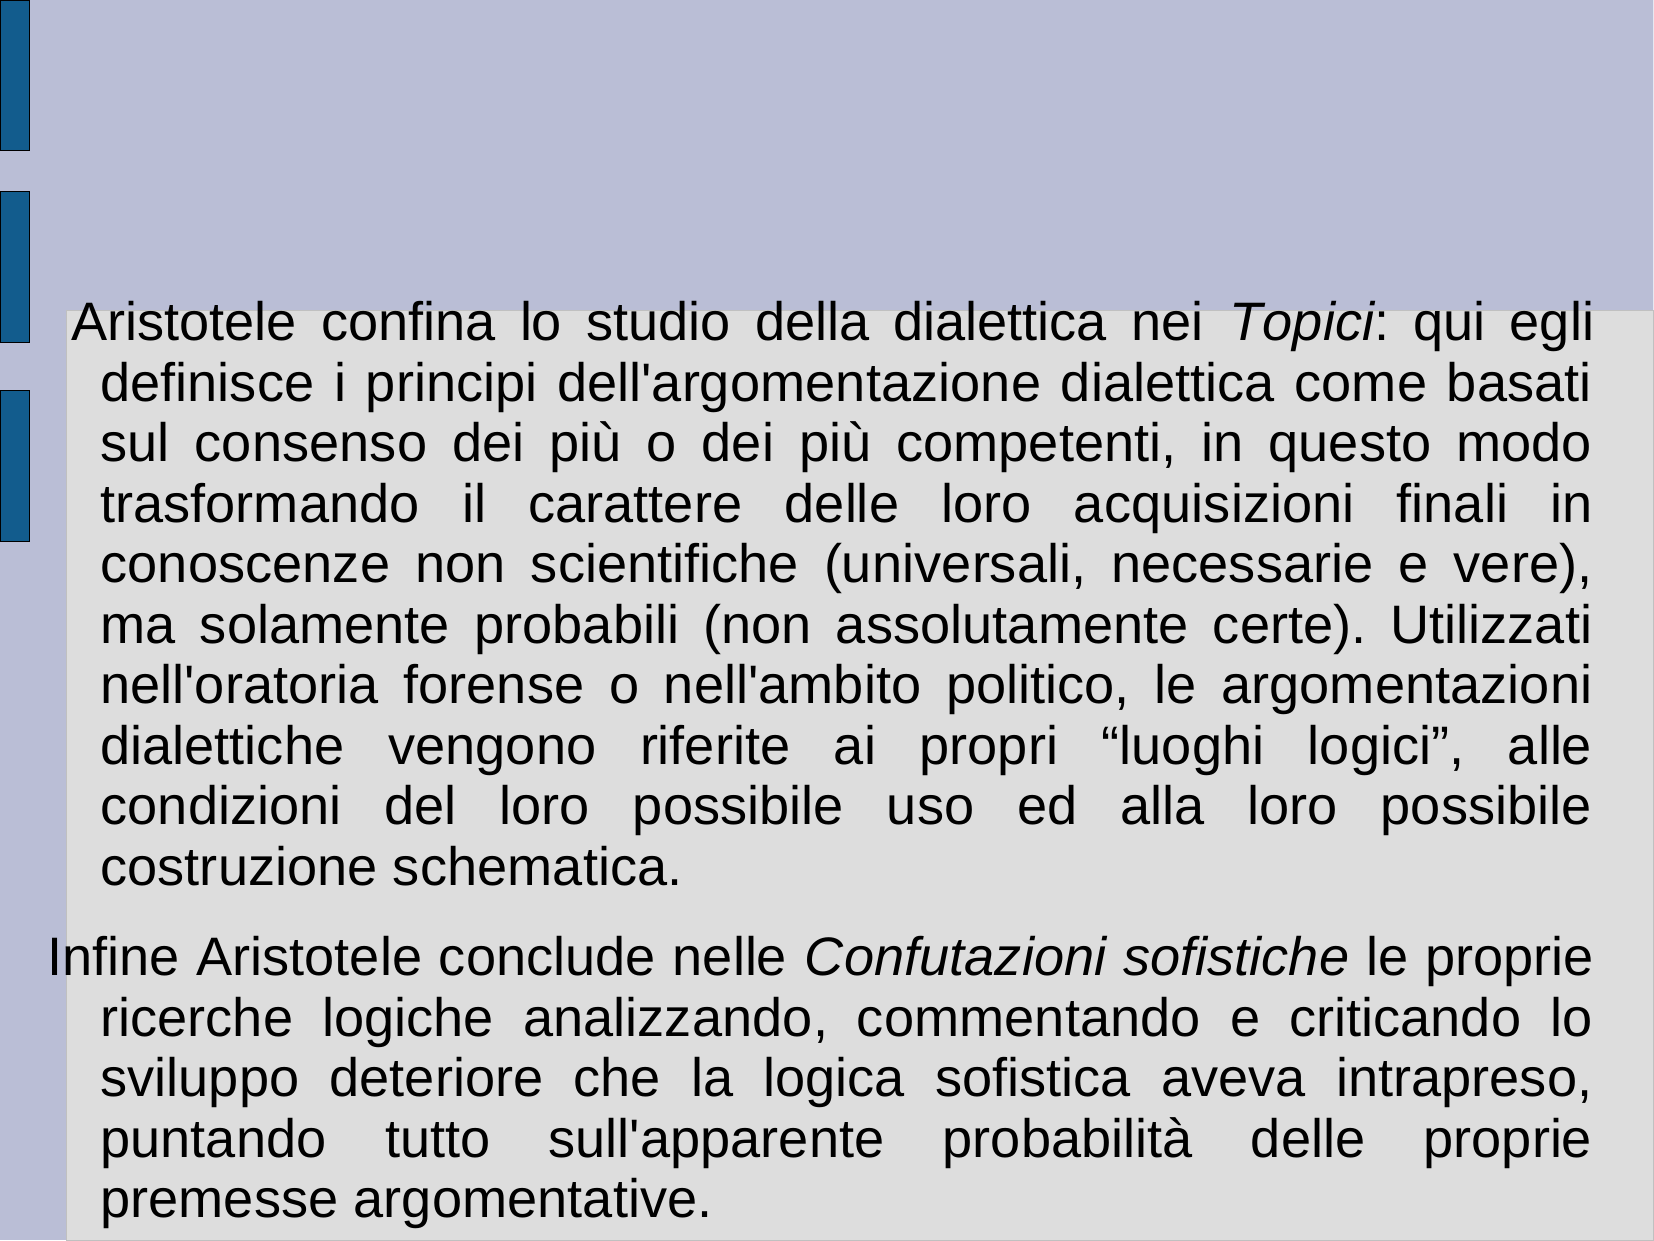

#
 Aristotele confina lo studio della dialettica nei Topici: qui egli definisce i principi dell'argomentazione dialettica come basati sul consenso dei più o dei più competenti, in questo modo trasformando il carattere delle loro acquisizioni finali in conoscenze non scientifiche (universali, necessarie e vere), ma solamente probabili (non assolutamente certe). Utilizzati nell'oratoria forense o nell'ambito politico, le argomentazioni dialettiche vengono riferite ai propri “luoghi logici”, alle condizioni del loro possibile uso ed alla loro possibile costruzione schematica.
Infine Aristotele conclude nelle Confutazioni sofistiche le proprie ricerche logiche analizzando, commentando e criticando lo sviluppo deteriore che la logica sofistica aveva intrapreso, puntando tutto sull'apparente probabilità delle proprie premesse argomentative.